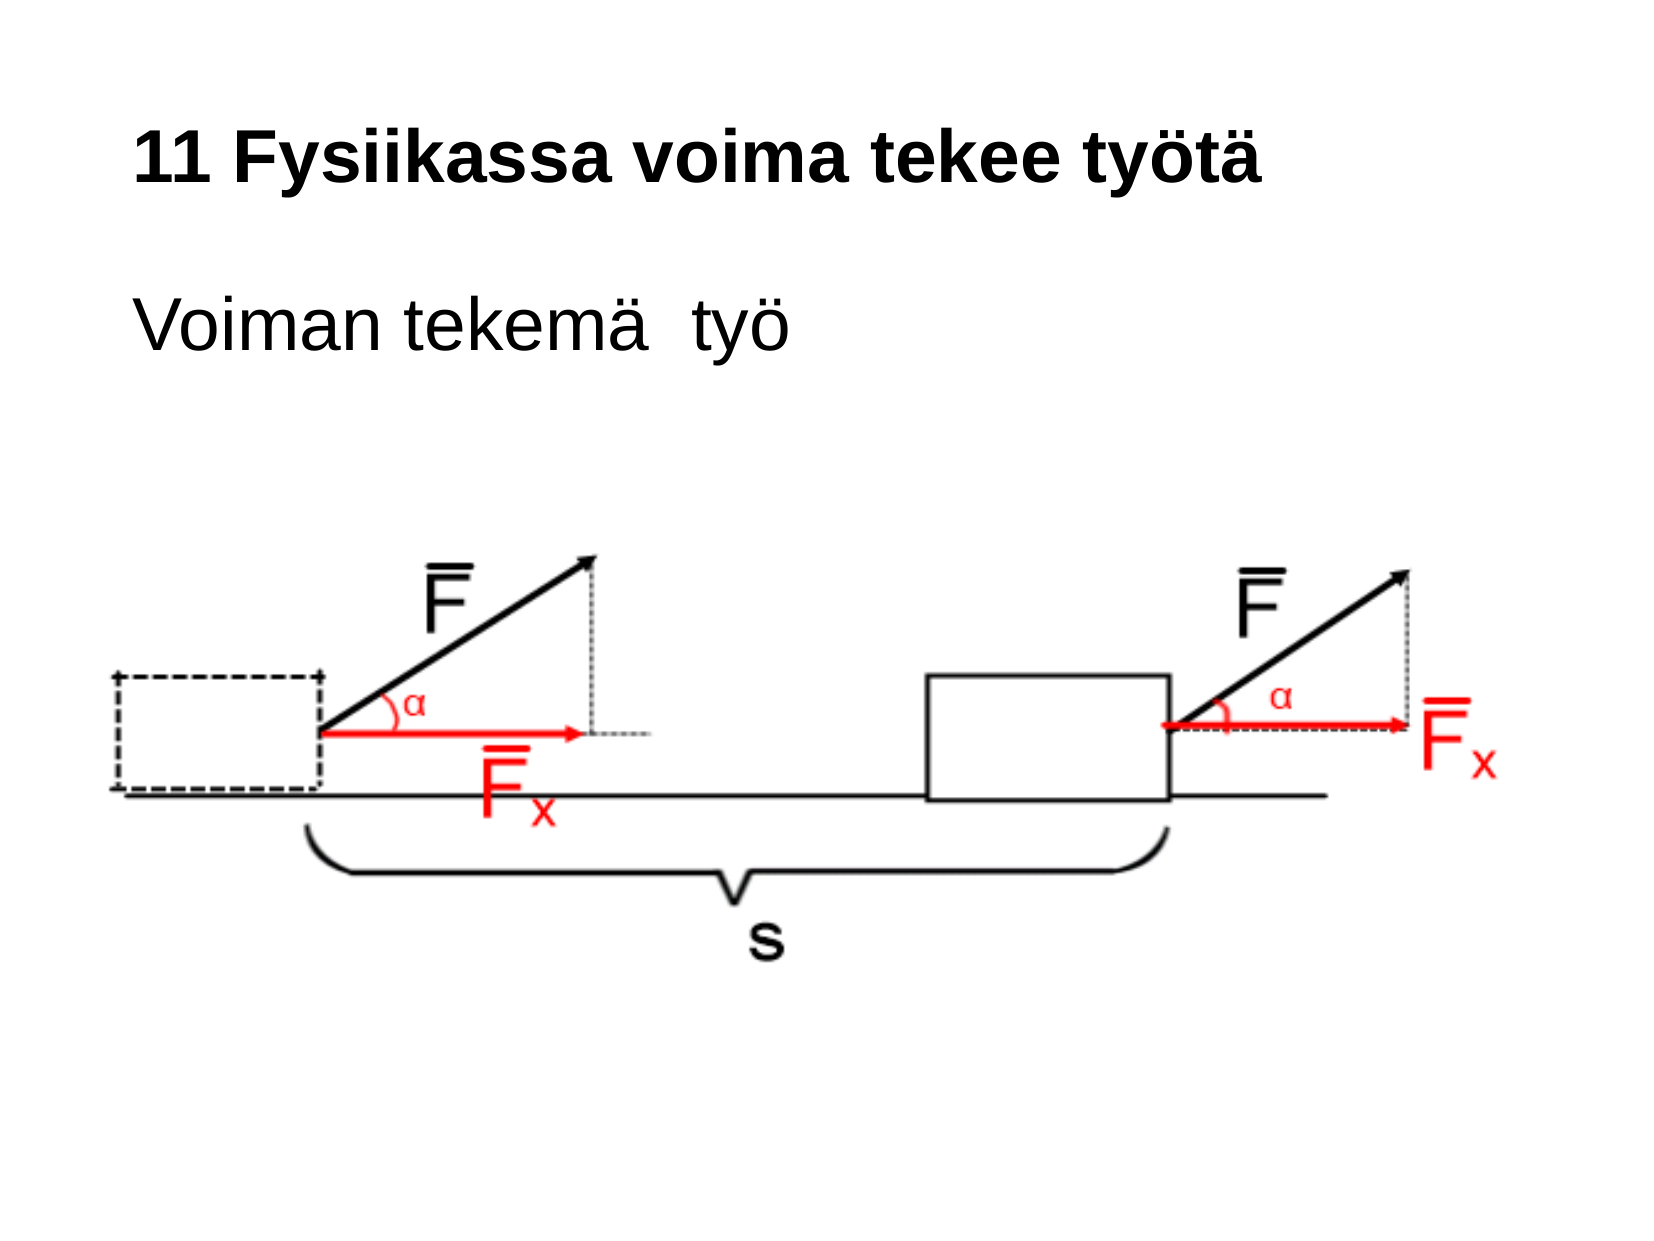

11 Fysiikassa voima tekee työtä
Voiman tekemä työ